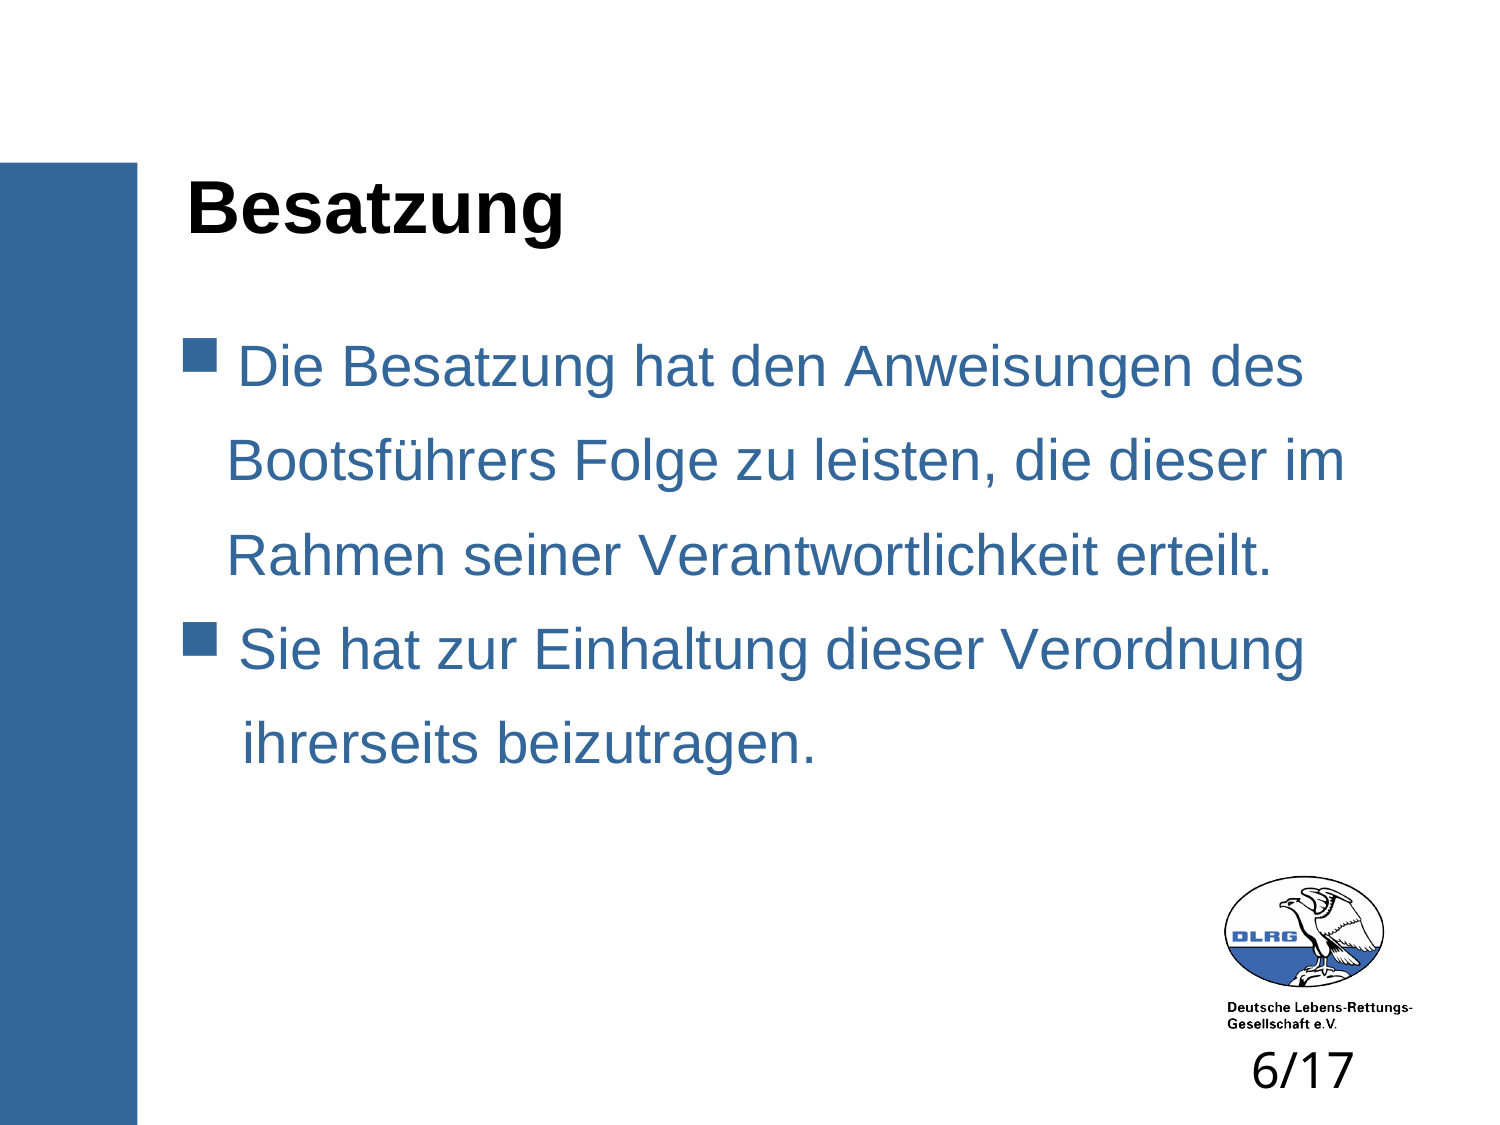

Besatzung
 Die Besatzung hat den Anweisungen des Bootsführers Folge zu leisten, die dieser im Rahmen seiner Verantwortlichkeit erteilt.
 Sie hat zur Einhaltung dieser Verordnung ihrerseits beizutragen.